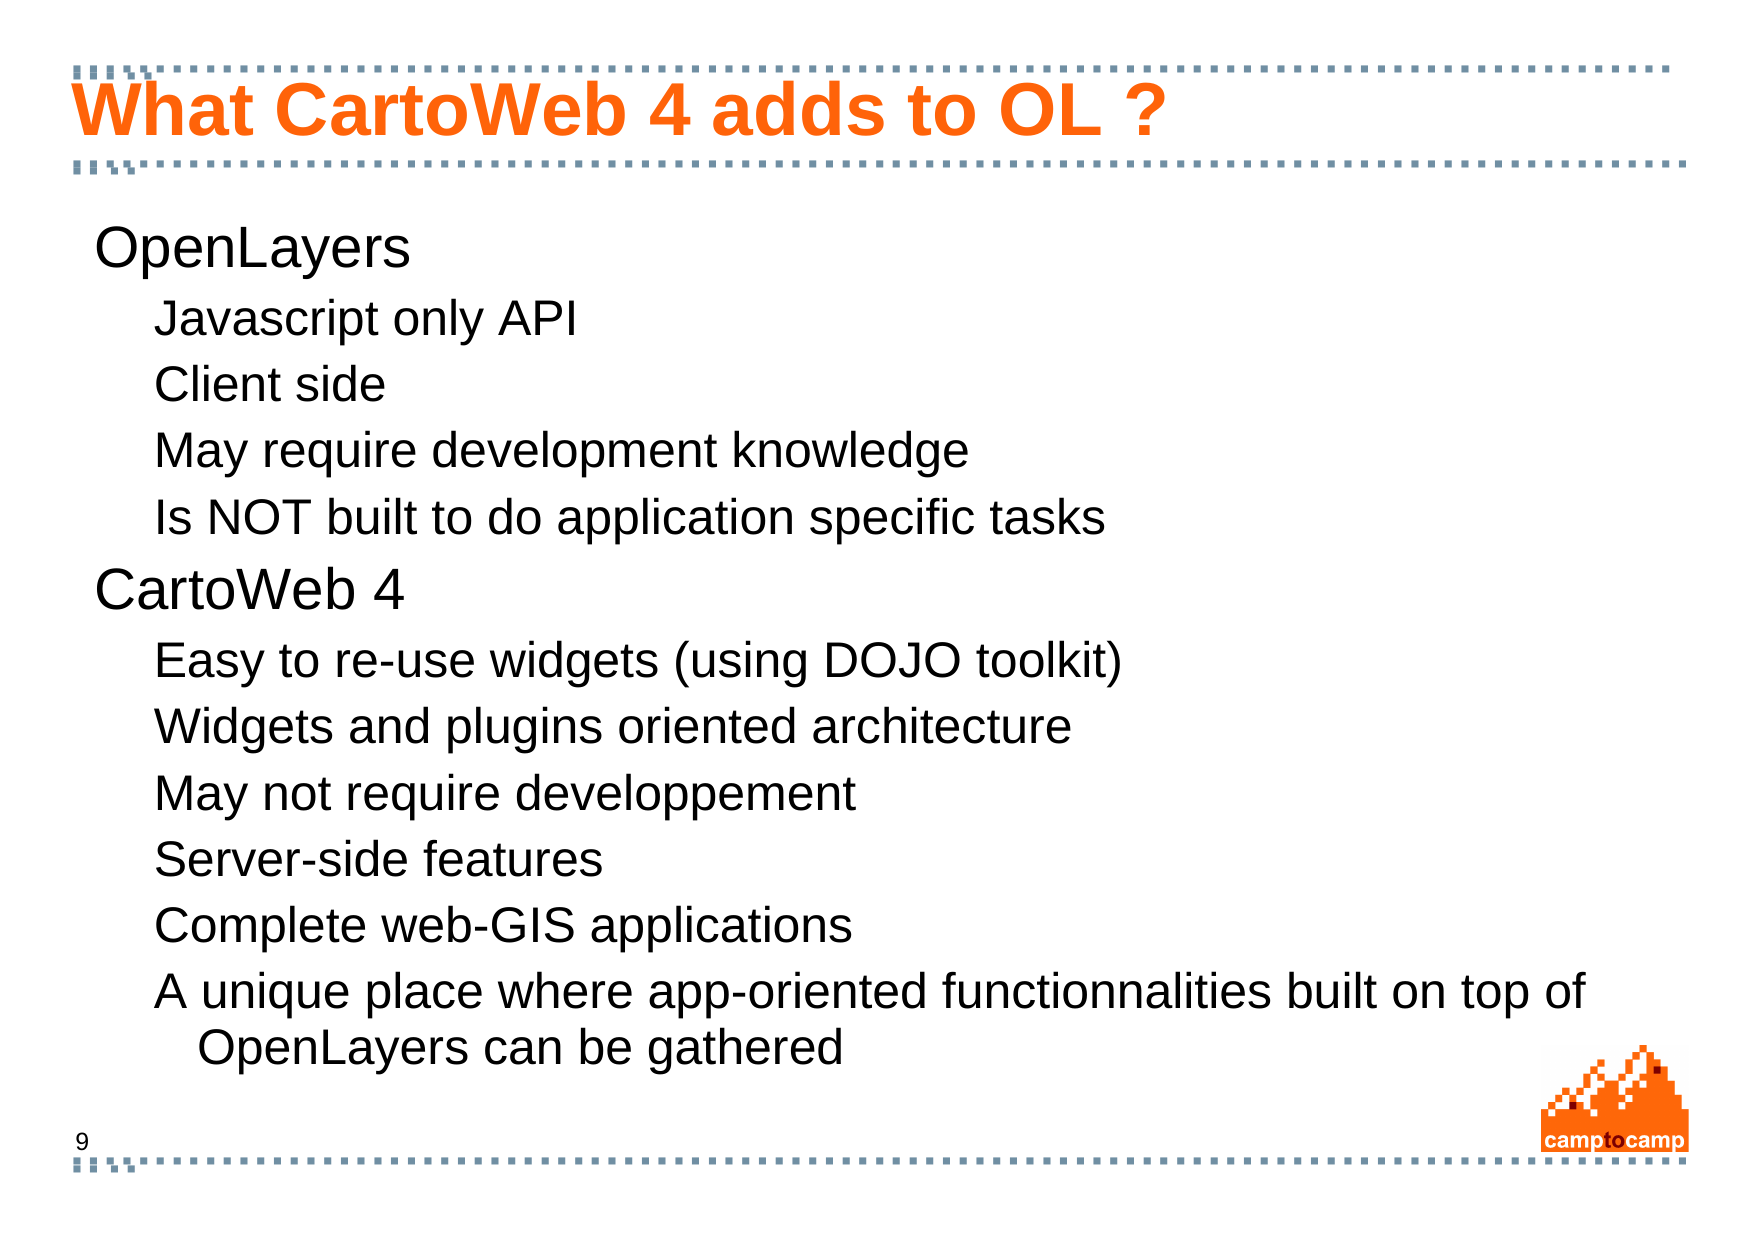

# What CartoWeb 4 adds to OL ?
OpenLayers
Javascript only API
Client side
May require development knowledge
Is NOT built to do application specific tasks
CartoWeb 4
Easy to re-use widgets (using DOJO toolkit)
Widgets and plugins oriented architecture
May not require developpement
Server-side features
Complete web-GIS applications
A unique place where app-oriented functionnalities built on top of OpenLayers can be gathered
9